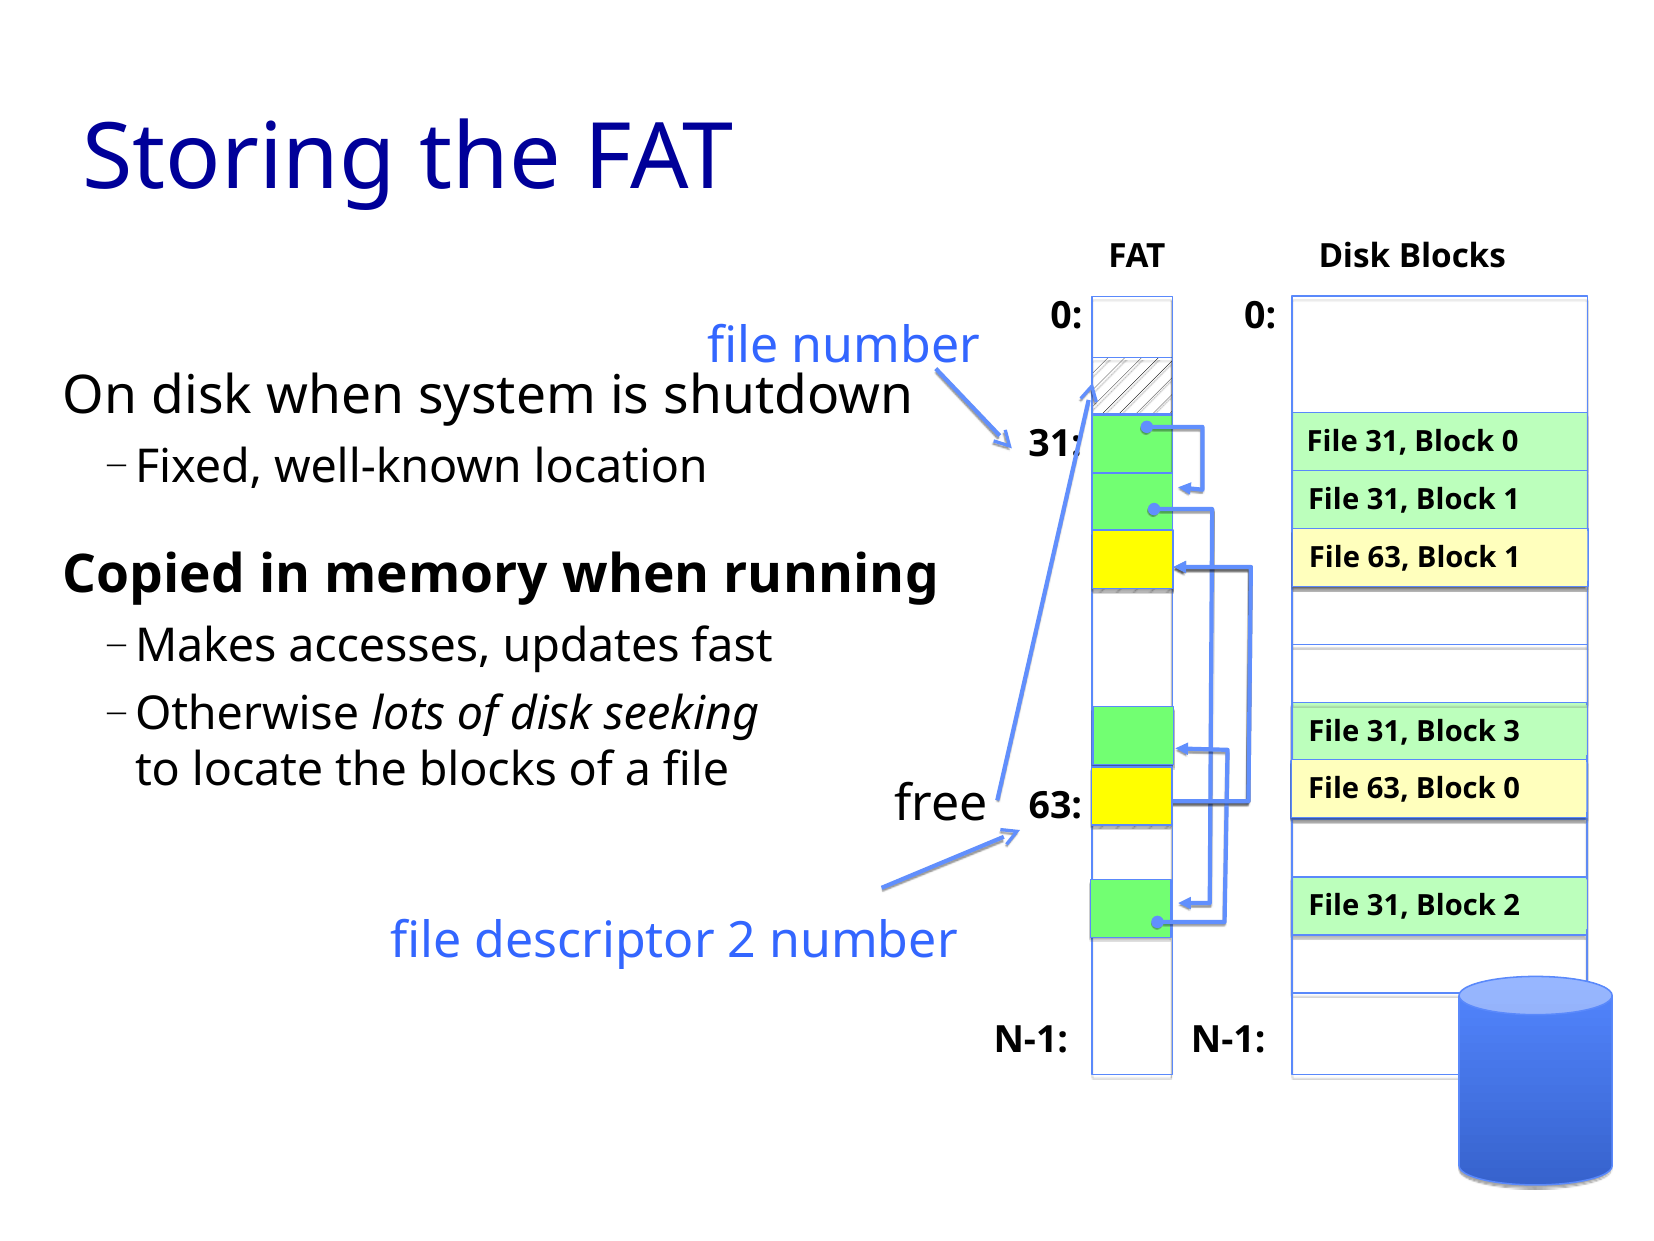

Storing the FAT
FAT
Disk Blocks
0:
0:
file number
31:
# On disk when system is shutdown
Fixed, well-known location
Copied in memory when running
Makes accesses, updates fast
Otherwise lots of disk seeking
to locate the blocks of a file
File 31, Block 0
File 31, Block 1
File 63, Block 1
File 31, Block 3
File 63, Block 0
free
63:
file descriptor 2 number
File 31, Block 2
N-1:
N-1:
7